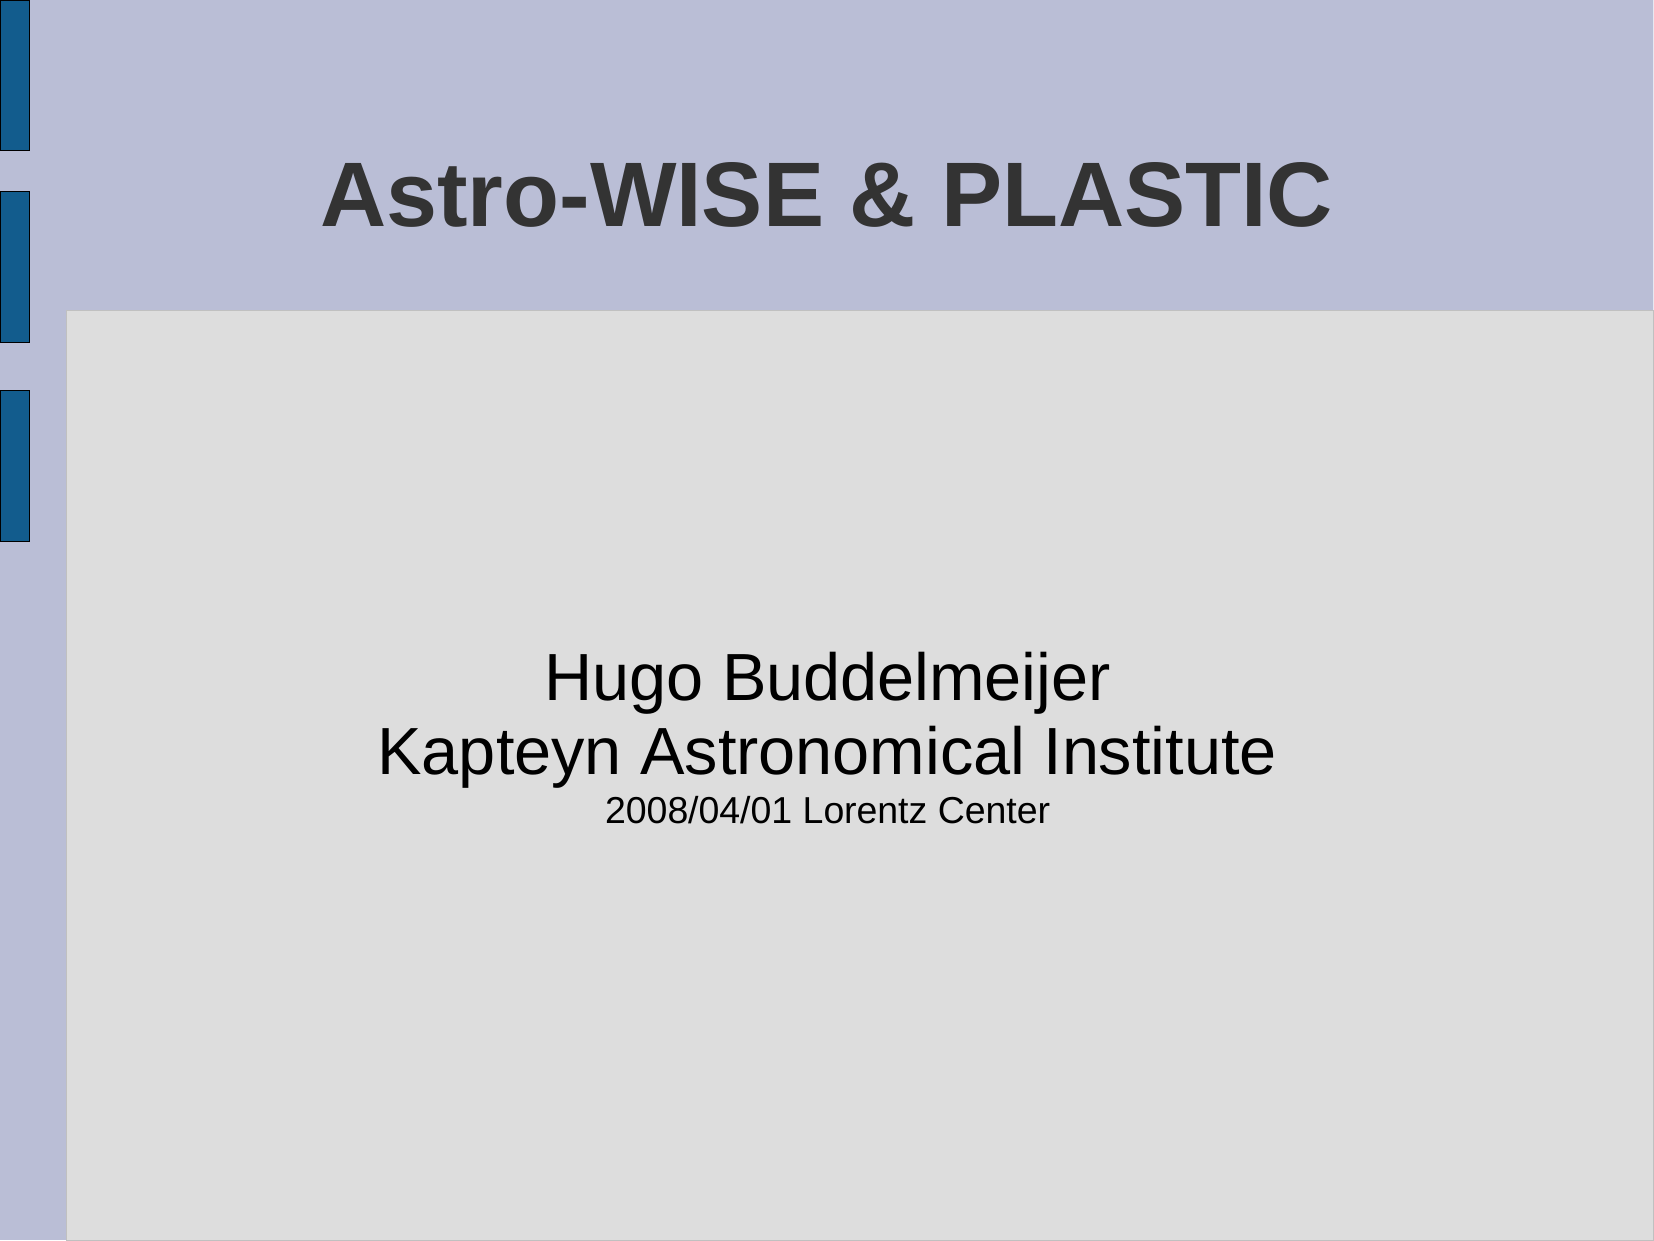

# Astro-WISE & PLASTIC
Hugo Buddelmeijer
Kapteyn Astronomical Institute
2008/04/01 Lorentz Center